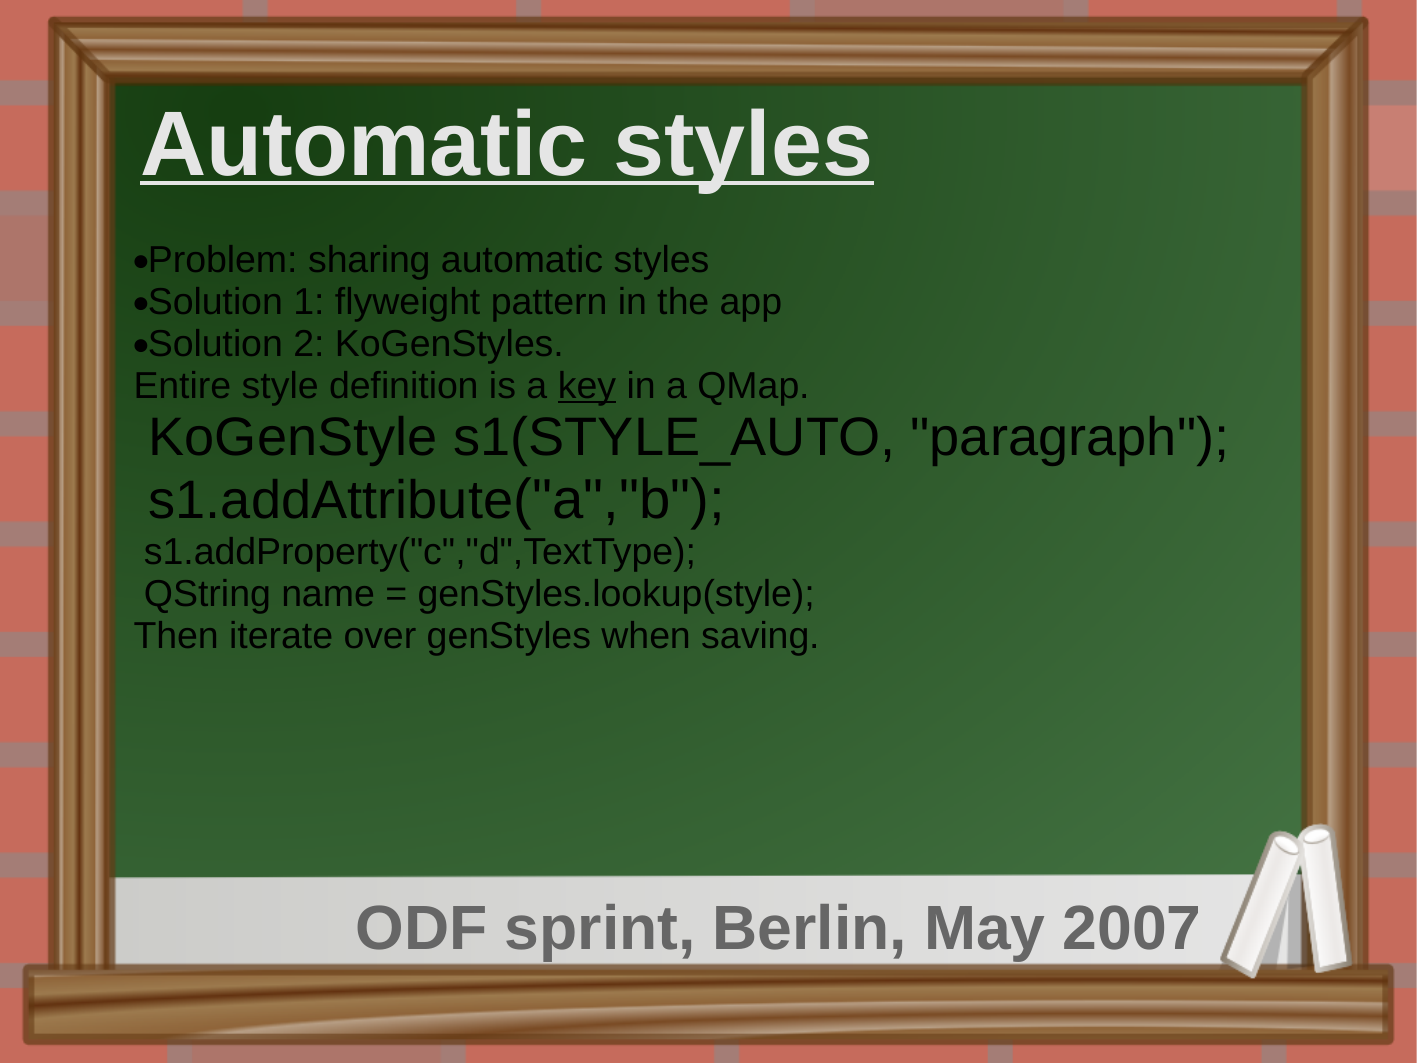

Automatic styles
Problem: sharing automatic styles
Solution 1: flyweight pattern in the app
Solution 2: KoGenStyles.
Entire style definition is a key in a QMap.
 KoGenStyle s1(STYLE_AUTO, "paragraph");
 s1.addAttribute("a","b");
 s1.addProperty("c","d",TextType);
 QString name = genStyles.lookup(style);
Then iterate over genStyles when saving.